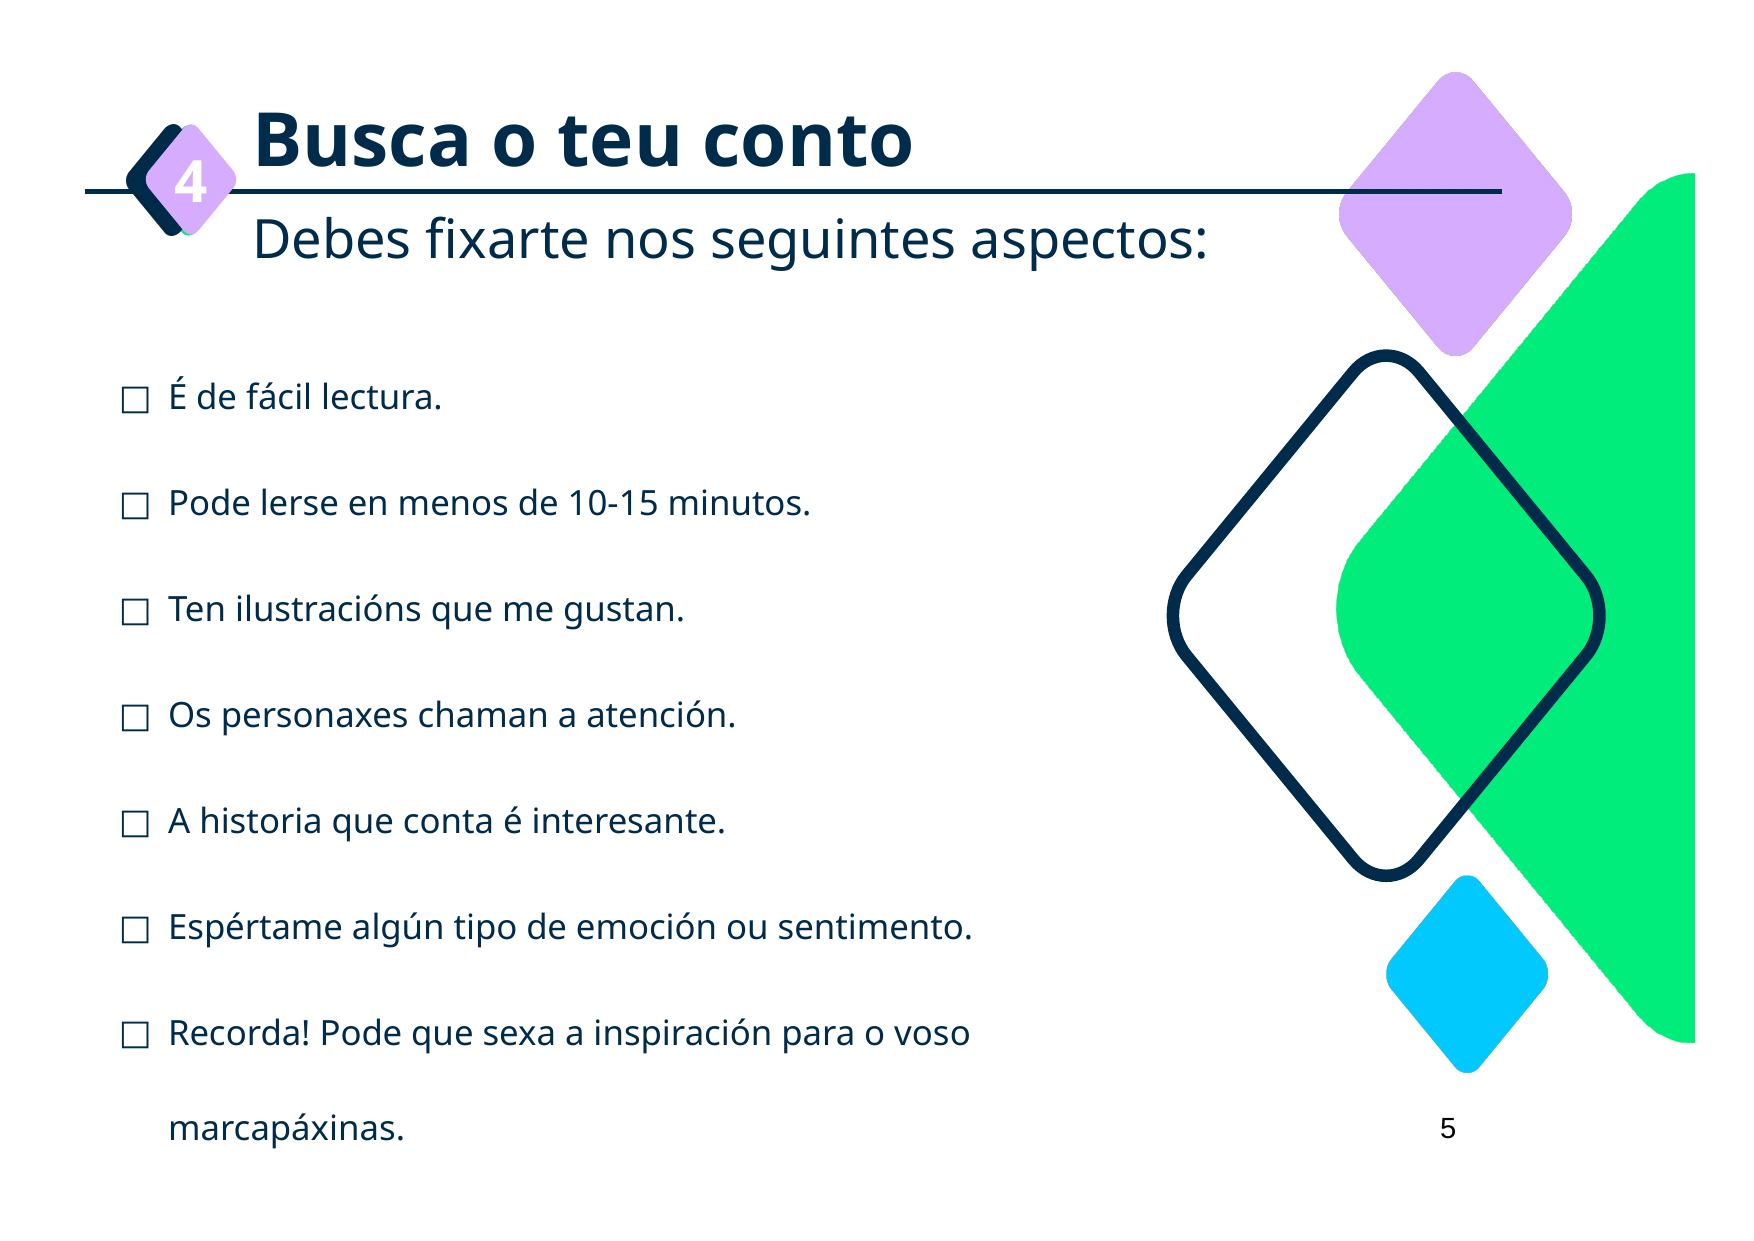

# Busca o teu conto
Debes fixarte nos seguintes aspectos:
4
É de fácil lectura.
Pode lerse en menos de 10-15 minutos.
Ten ilustracións que me gustan.
Os personaxes chaman a atención.
A historia que conta é interesante.
Espértame algún tipo de emoción ou sentimento.
Recorda! Pode que sexa a inspiración para o voso marcapáxinas.